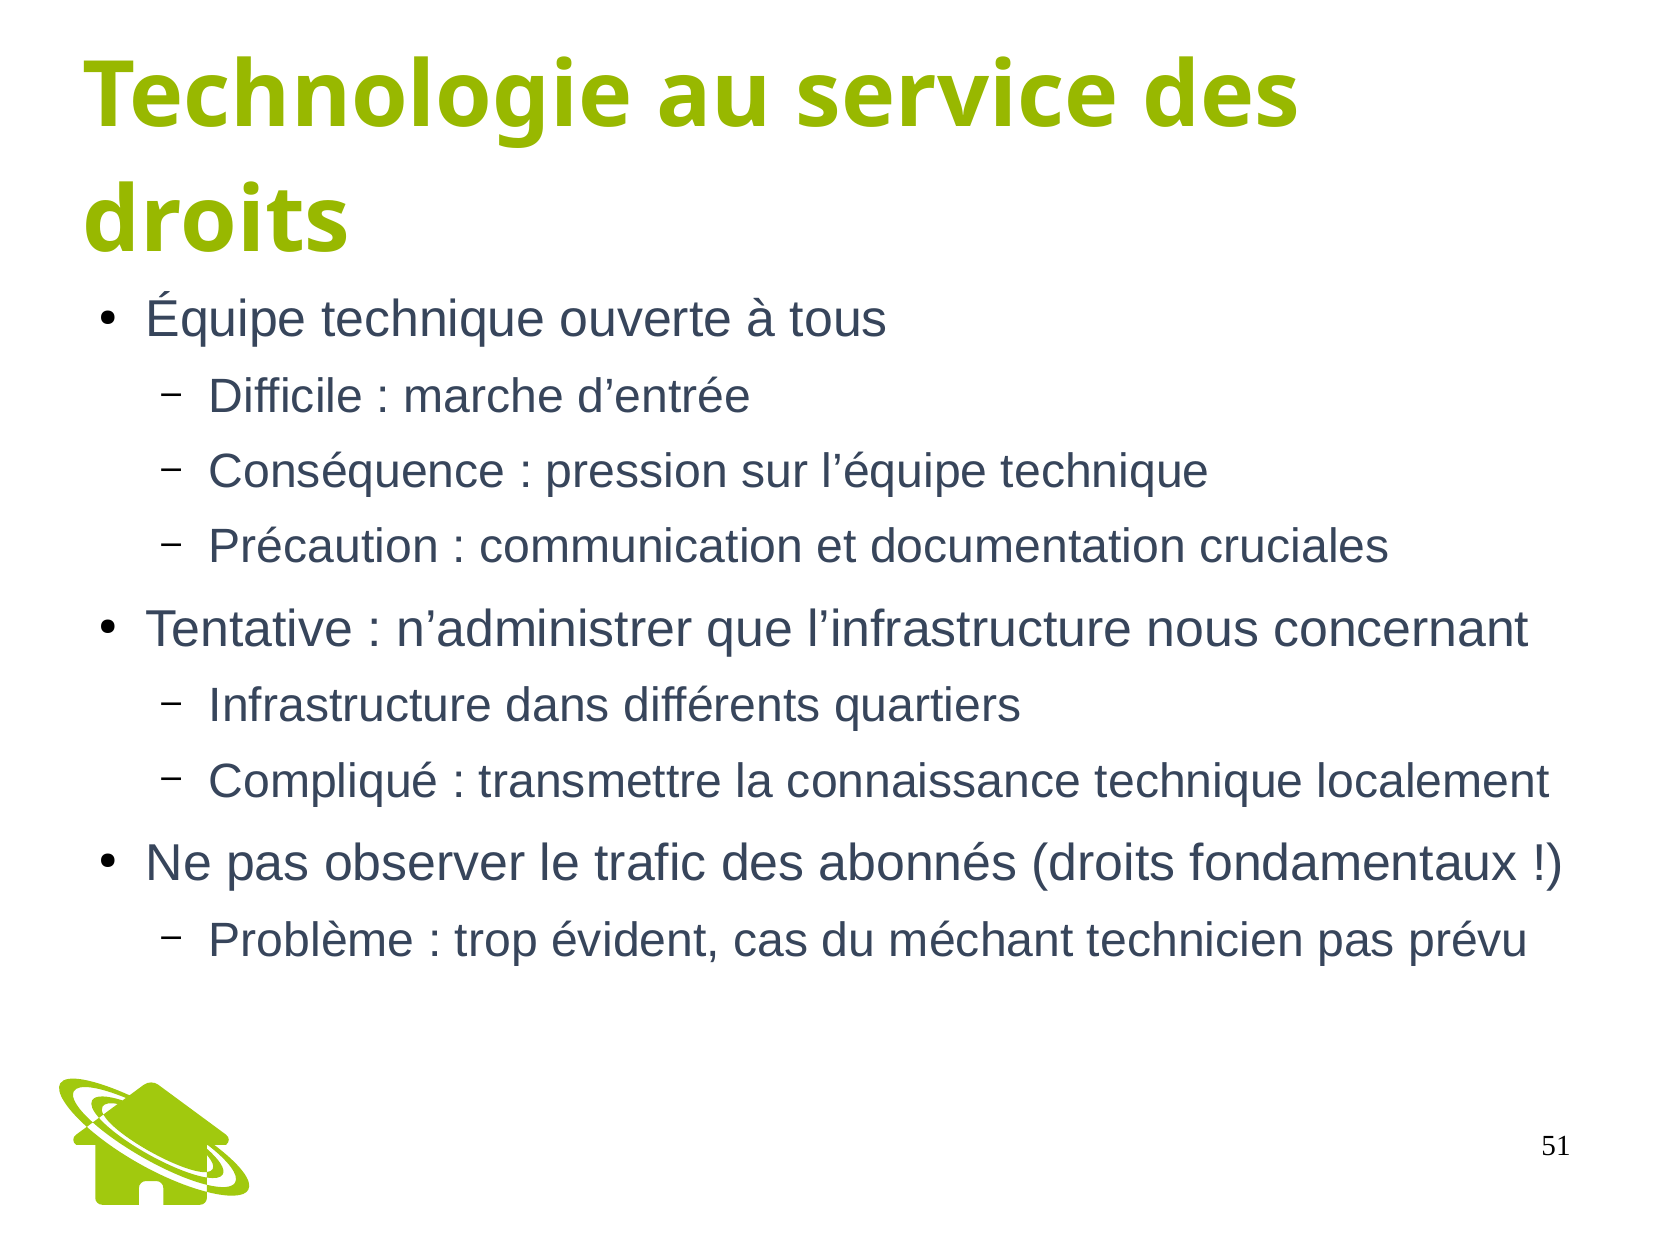

# Technologie au service des droits
Équipe technique ouverte à tous
Difficile : marche d’entrée
Conséquence : pression sur l’équipe technique
Précaution : communication et documentation cruciales
Tentative : n’administrer que l’infrastructure nous concernant
Infrastructure dans différents quartiers
Compliqué : transmettre la connaissance technique localement
Ne pas observer le trafic des abonnés (droits fondamentaux !)
Problème : trop évident, cas du méchant technicien pas prévu
51